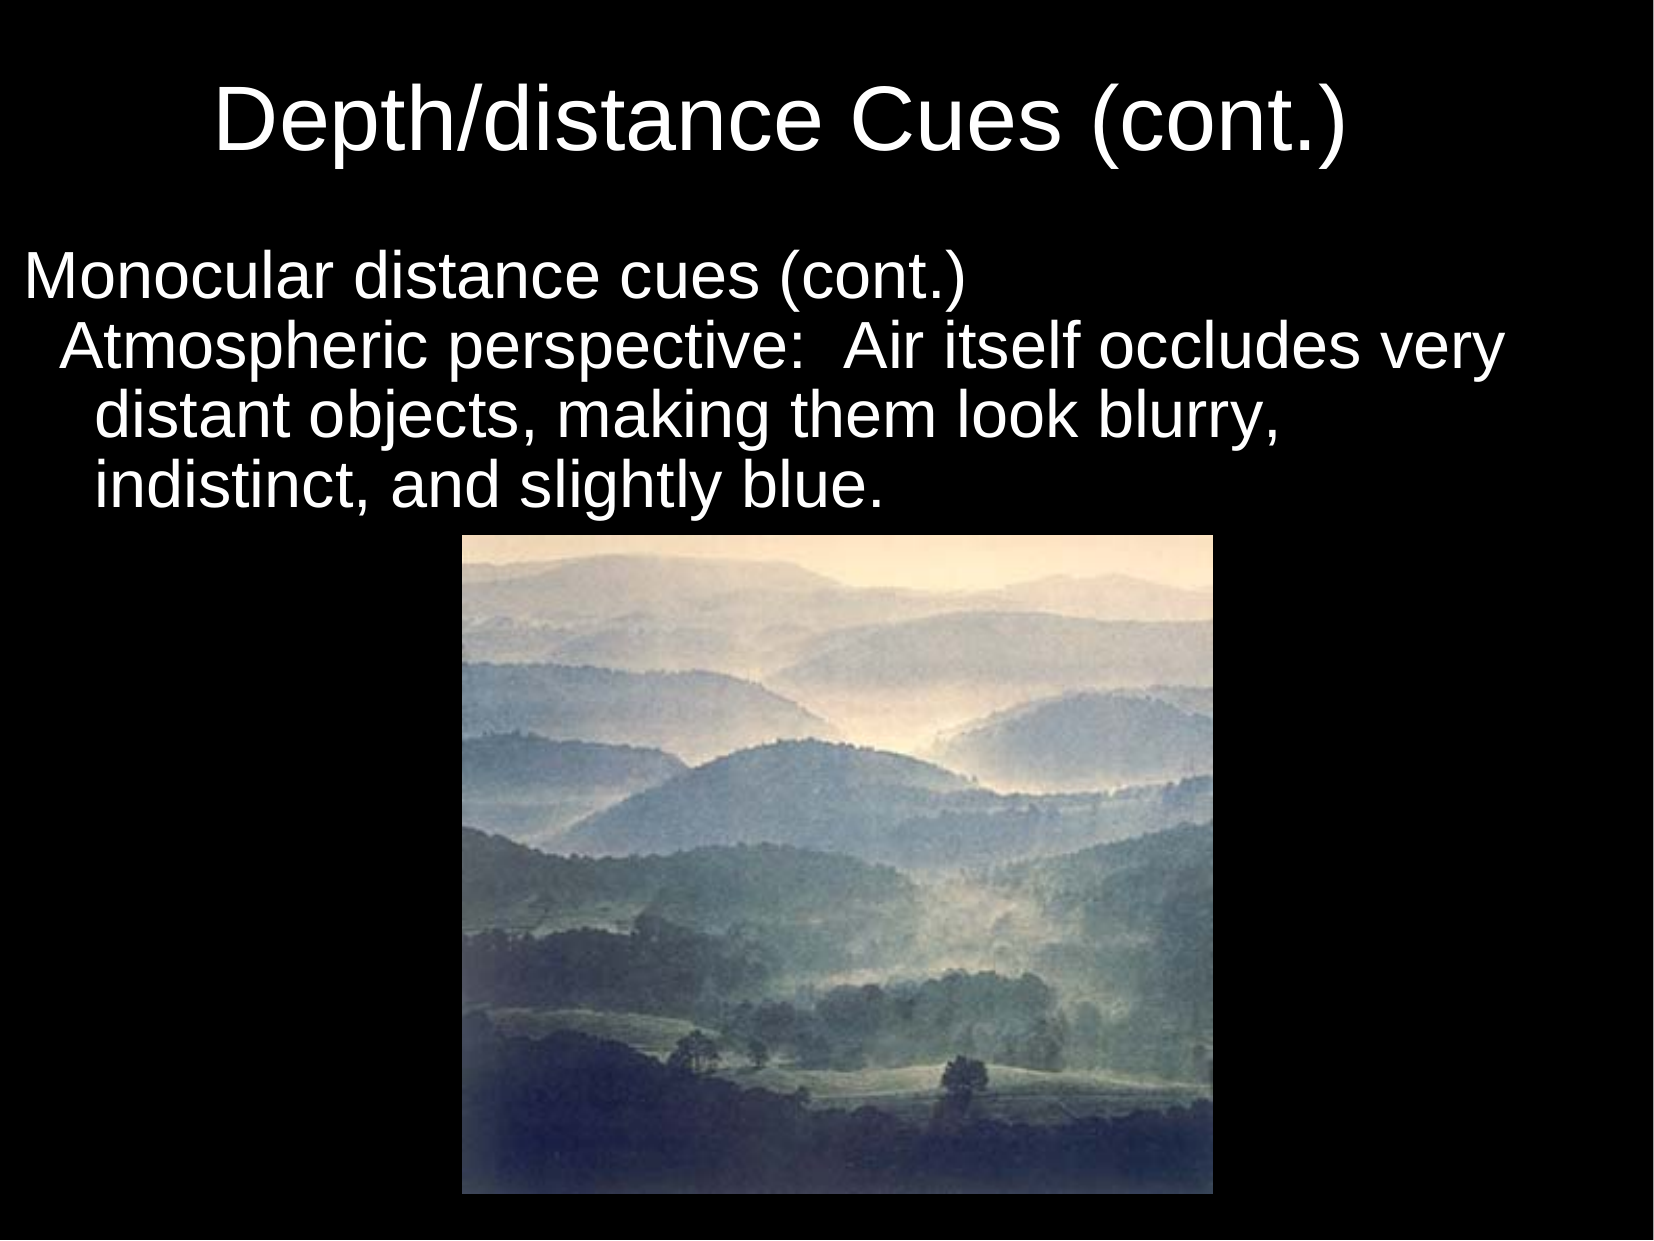

# Depth/distance Cues (cont.)
Monocular distance cues (cont.)
Atmospheric perspective: Air itself occludes very distant objects, making them look blurry, indistinct, and slightly blue.